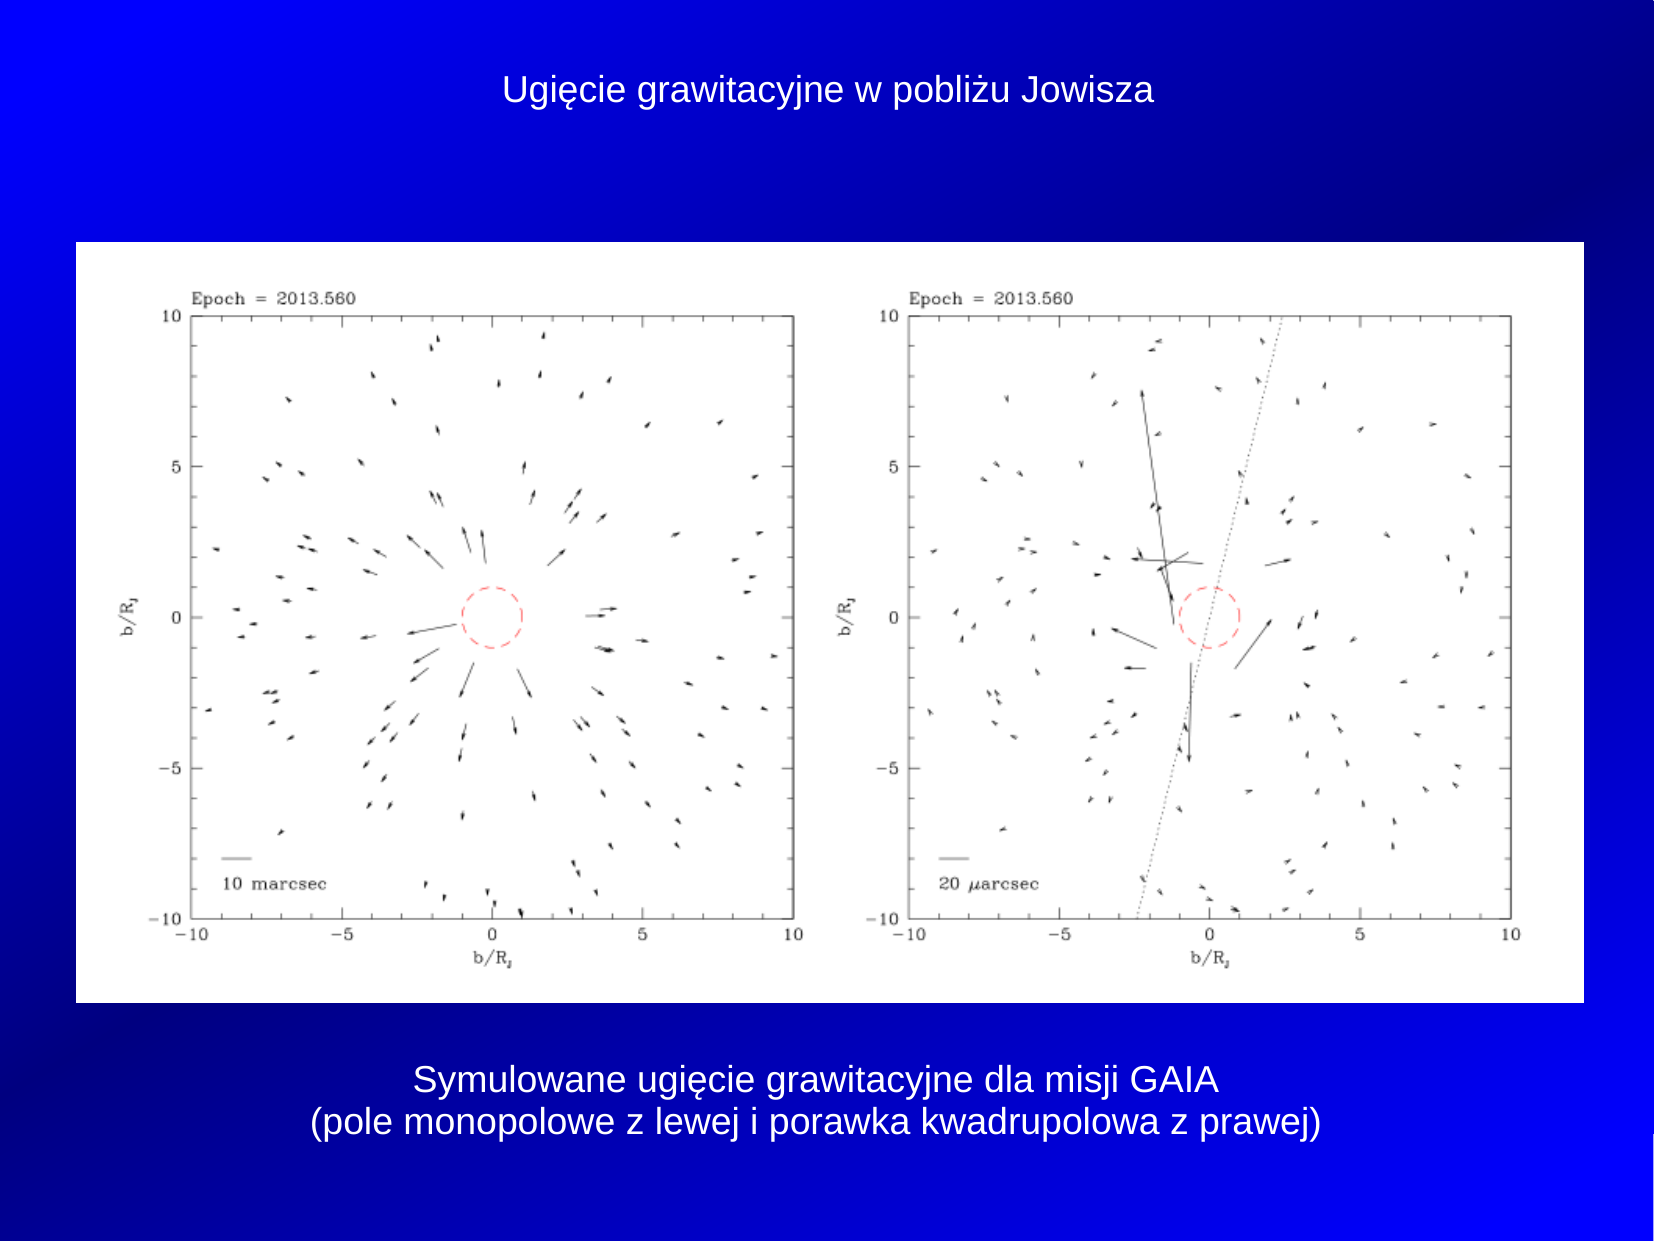

Ugięcie grawitacyjne w pobliżu Jowisza
Symulowane ugięcie grawitacyjne dla misji GAIA
(pole monopolowe z lewej i porawka kwadrupolowa z prawej)